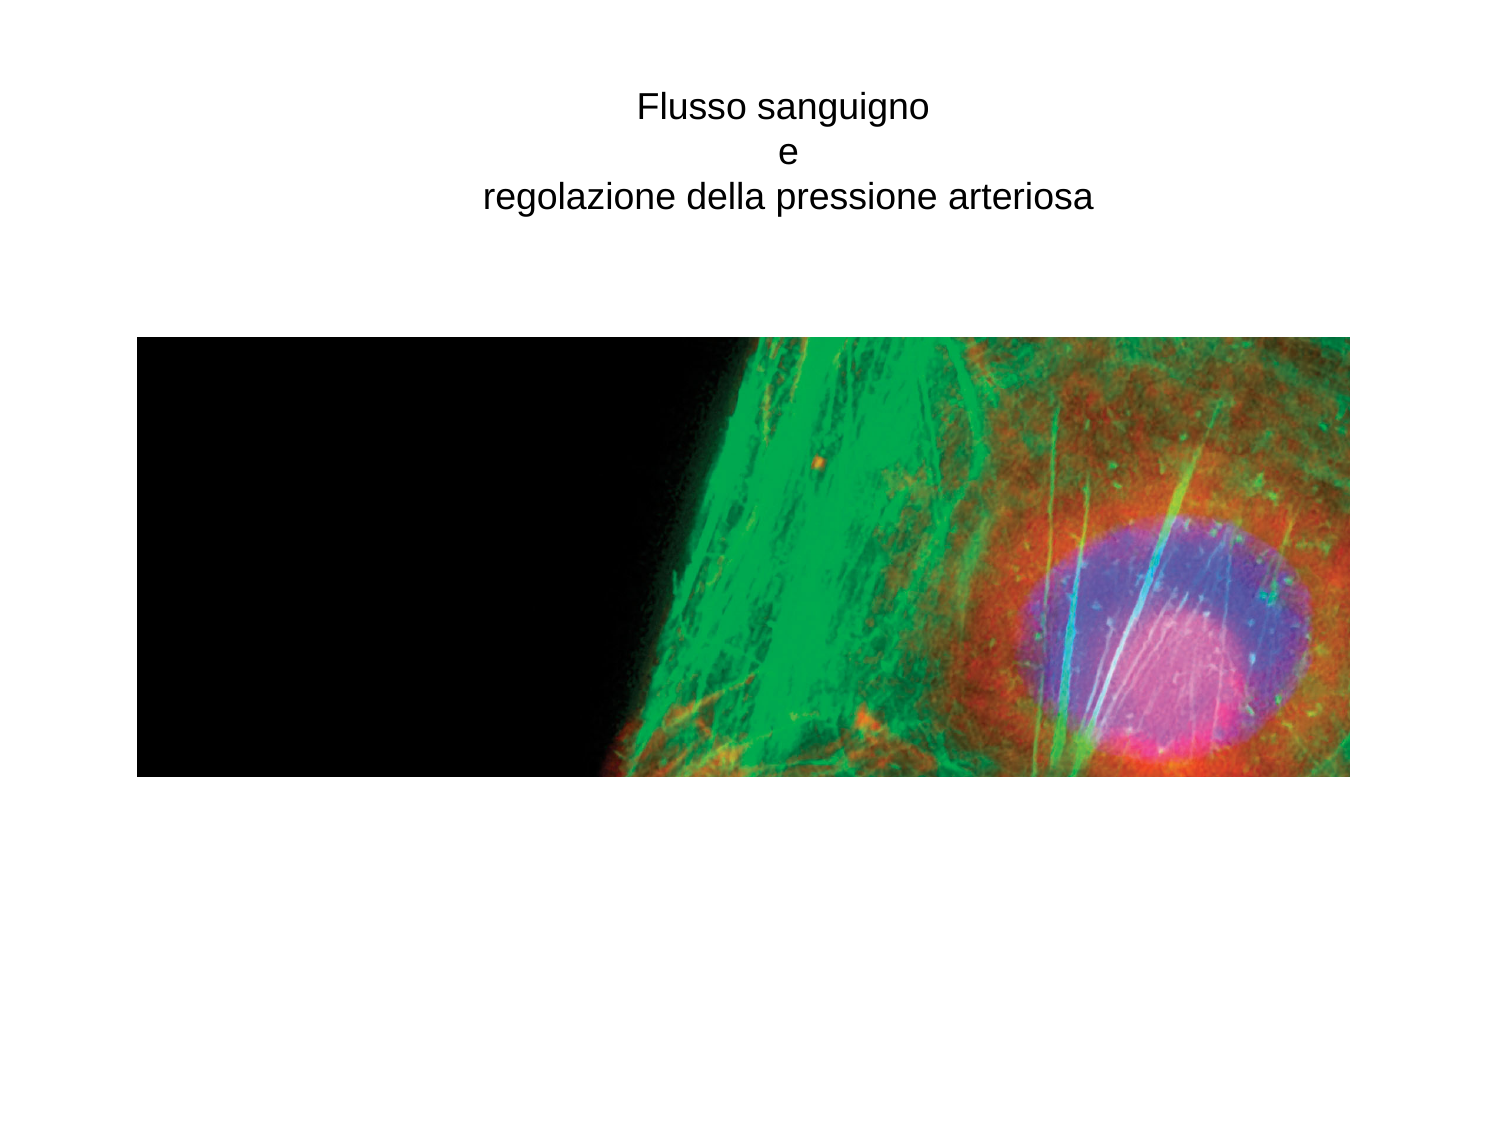

Flusso sanguigno
e
regolazione della pressione arteriosa